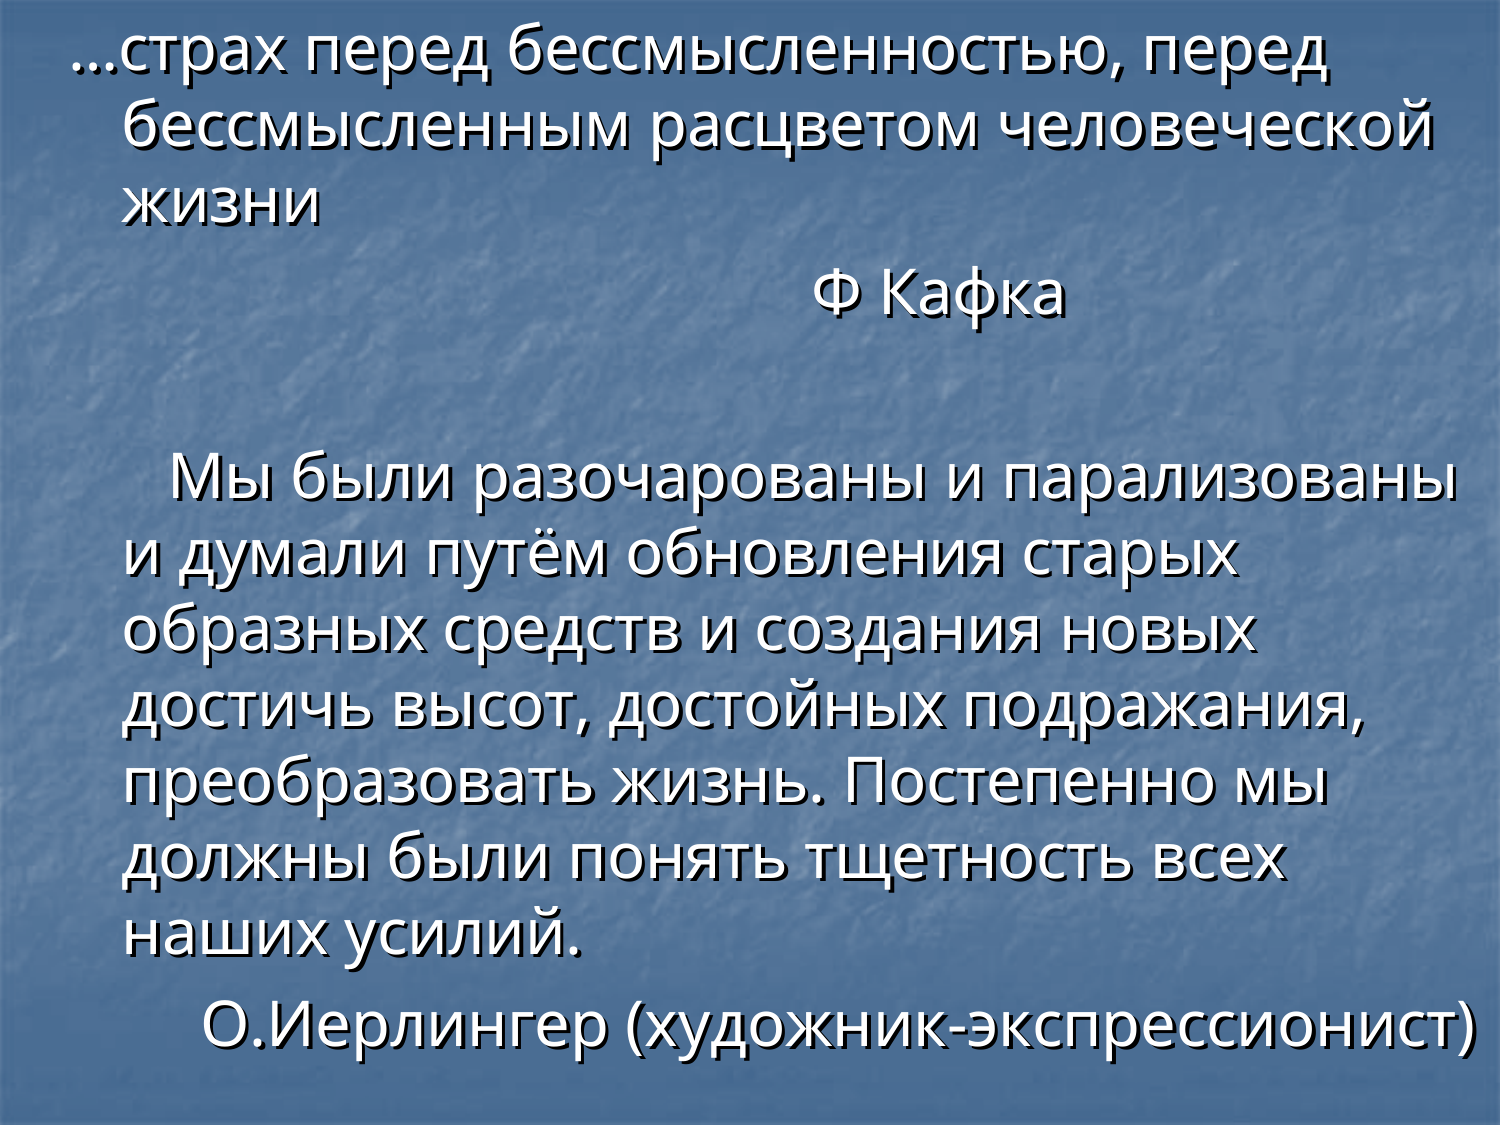

# …страх перед бессмысленностью, перед бессмысленным расцветом человеческой жизни
 Ф Кафка
 Мы были разочарованы и парализованы и думали путём обновления старых образных средств и создания новых достичь высот, достойных подражания, преобразовать жизнь. Постепенно мы должны были понять тщетность всех наших усилий.
 О.Иерлингер (художник-экспрессионист)